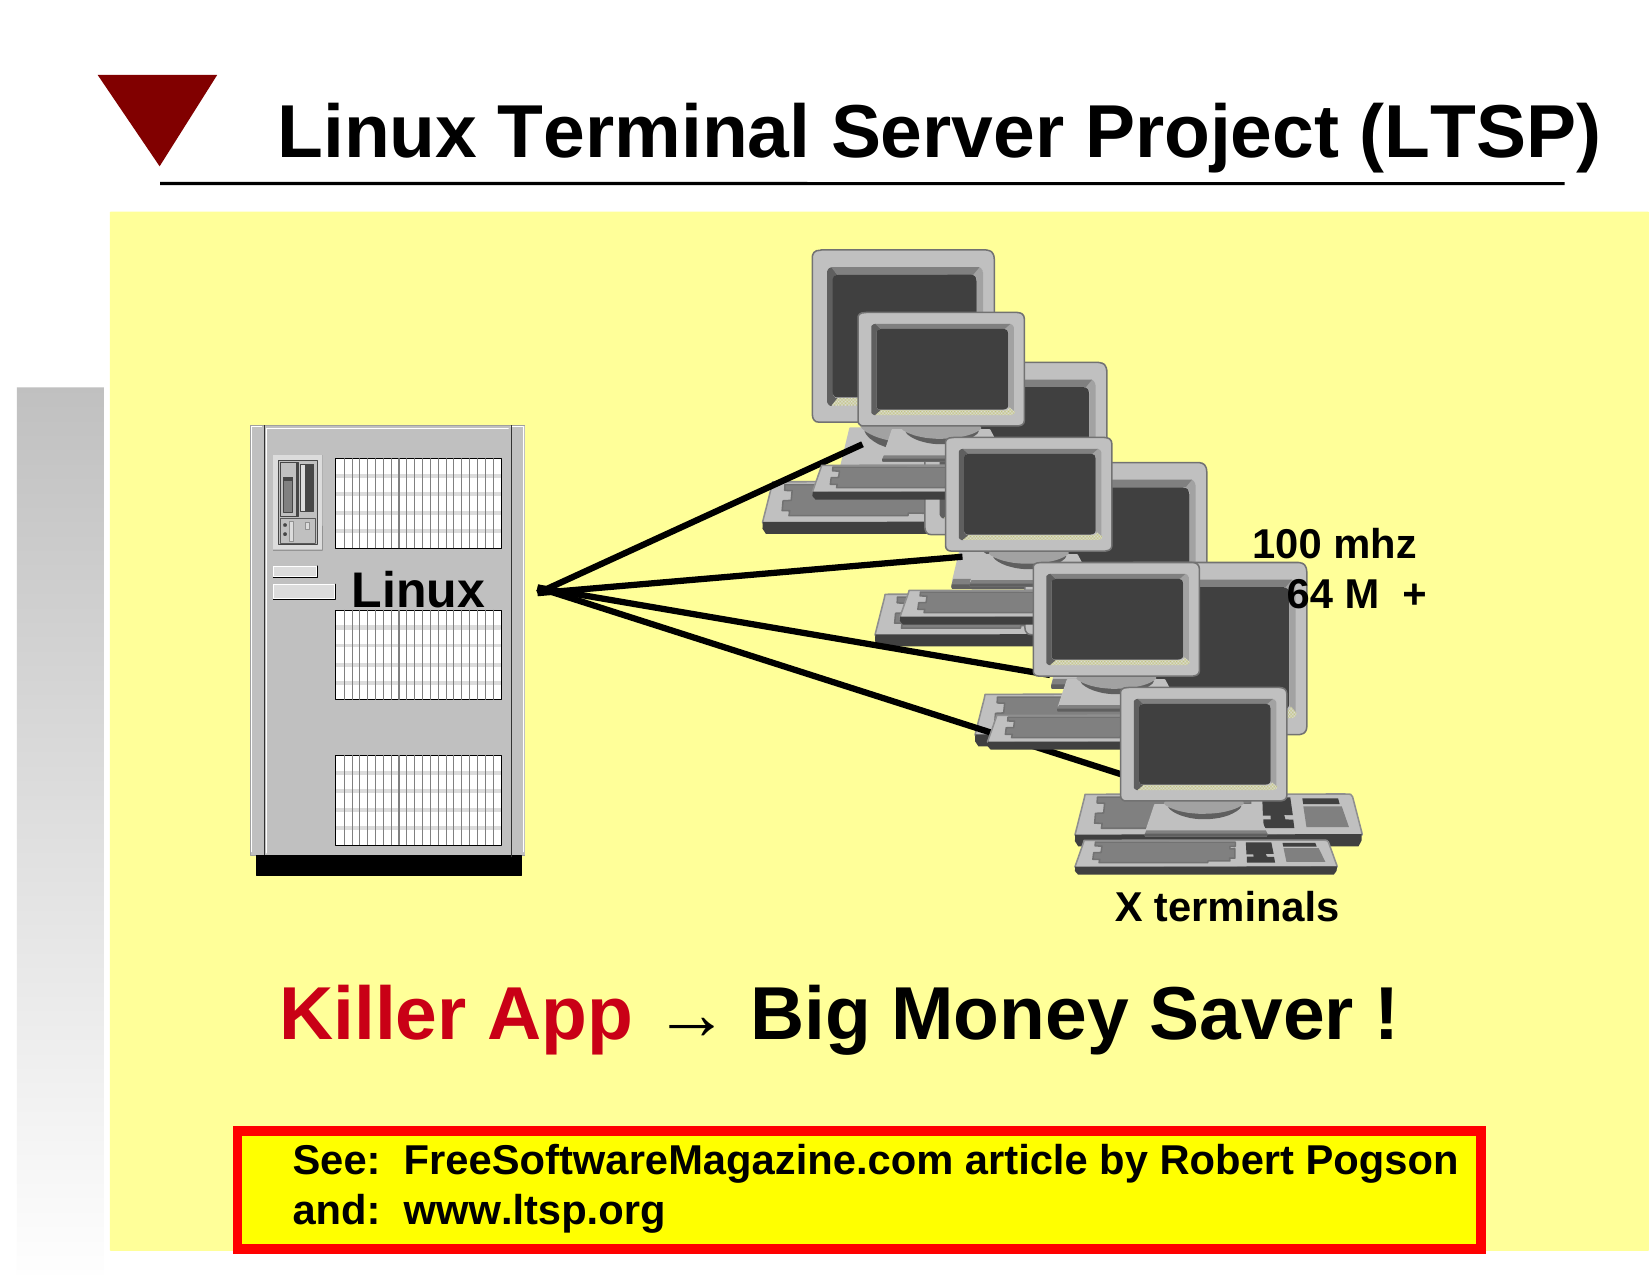

Linux Terminal Server Project (LTSP)
100 mhz
 64 M +
Linux
X terminals
Killer App → Big Money Saver !
See: FreeSoftwareMagazine.com article by Robert Pogson
and: www.ltsp.org